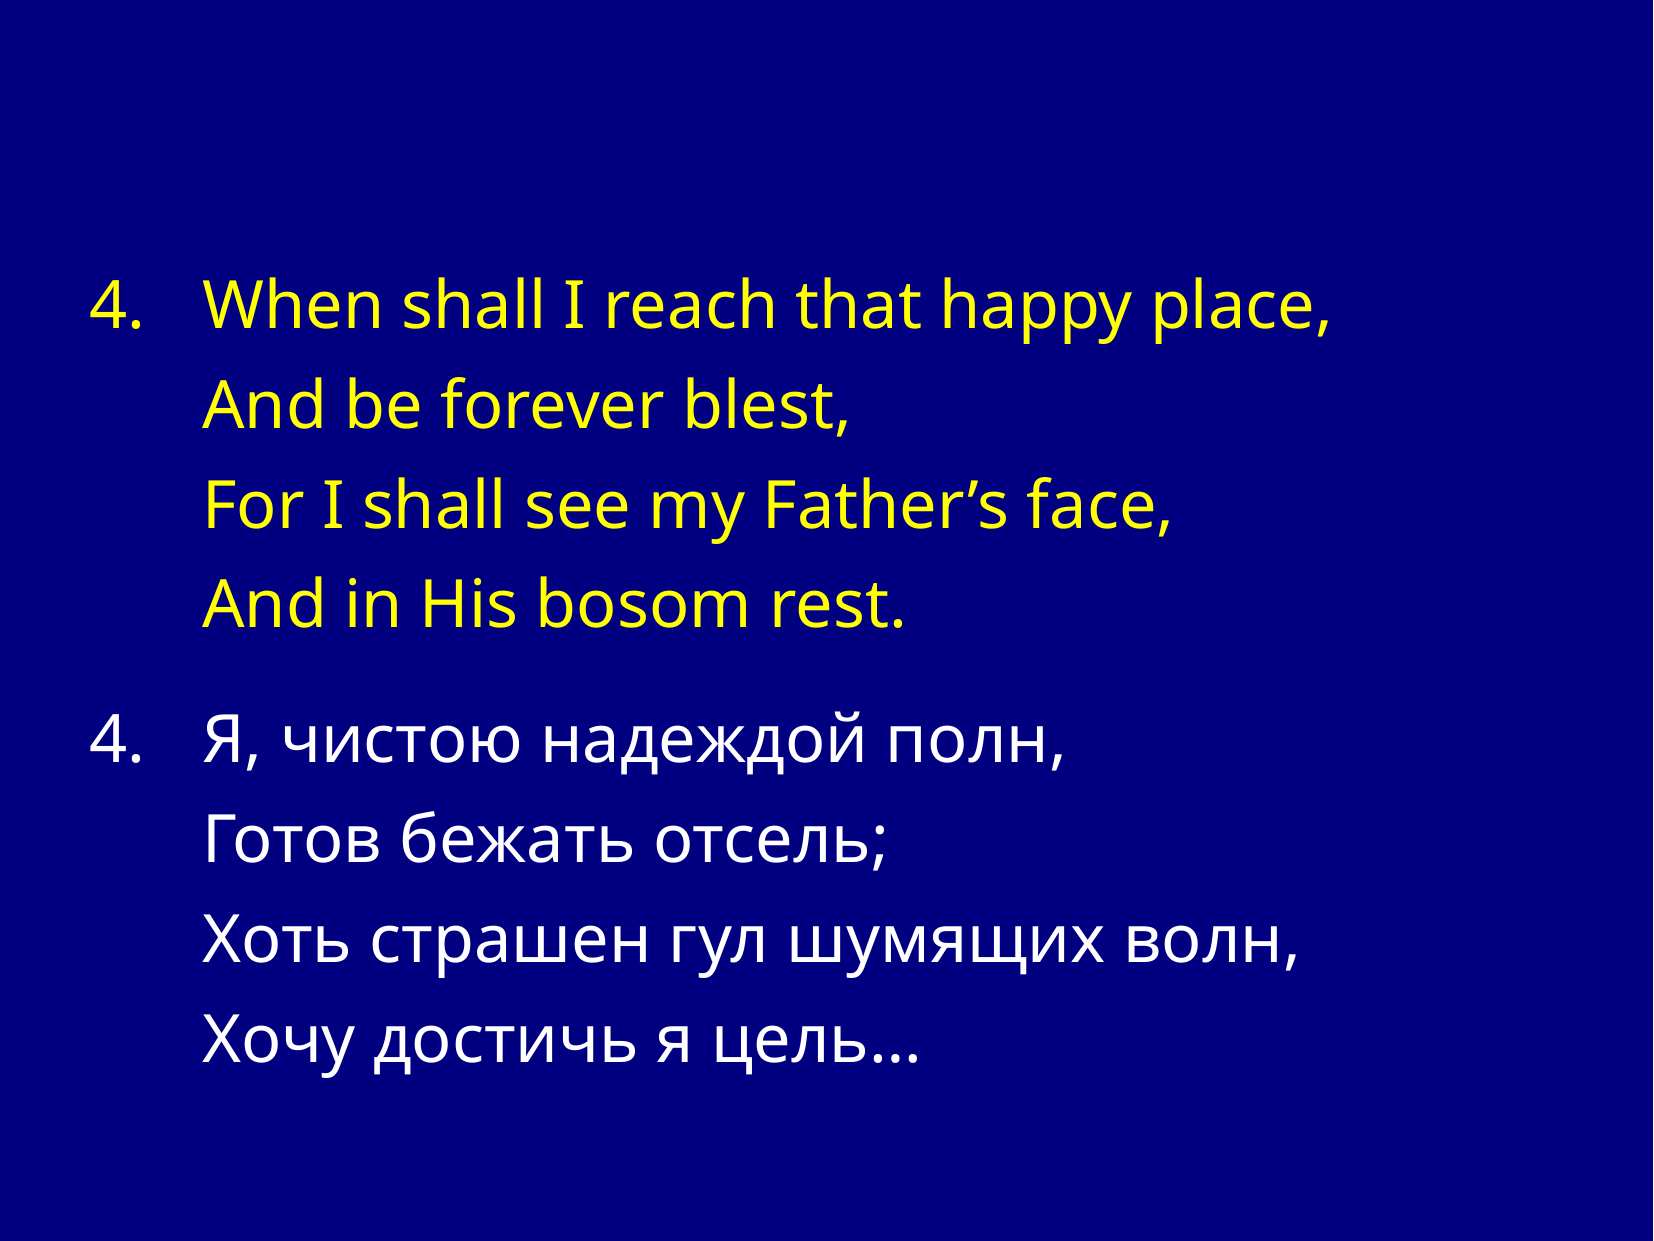

4.	When shall I reach that happy place,
	And be forever blest,
	For I shall see my Father’s face,
	And in His bosom rest.
4.	Я, чистою надеждой полн,
	Готов бежать отсель;
	Хоть страшен гул шумящих волн,
	Хочу достичь я цель…